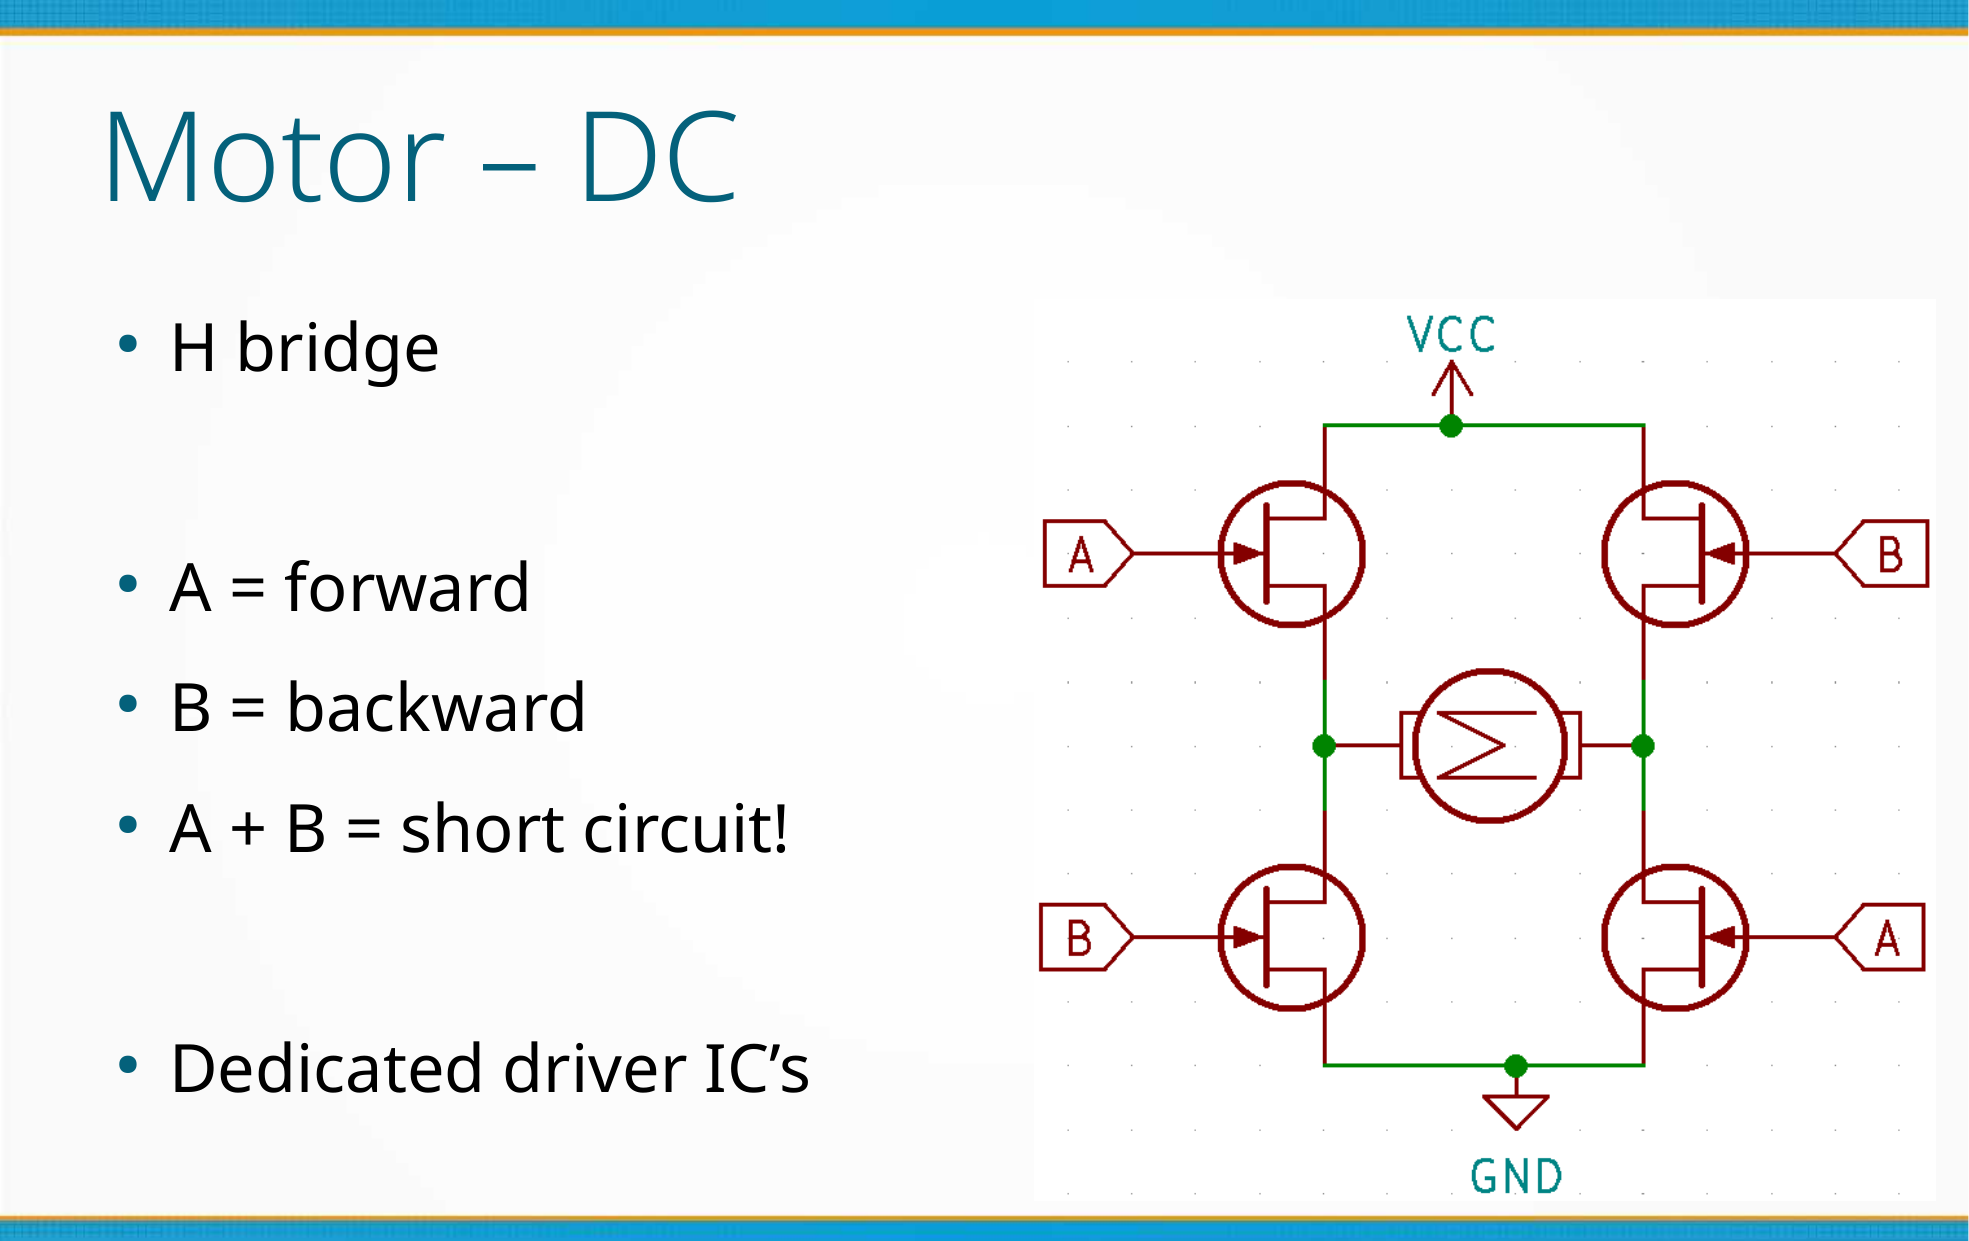

# Motor – DC
H bridge
A = forward
B = backward
A + B = short circuit!
Dedicated driver IC’s